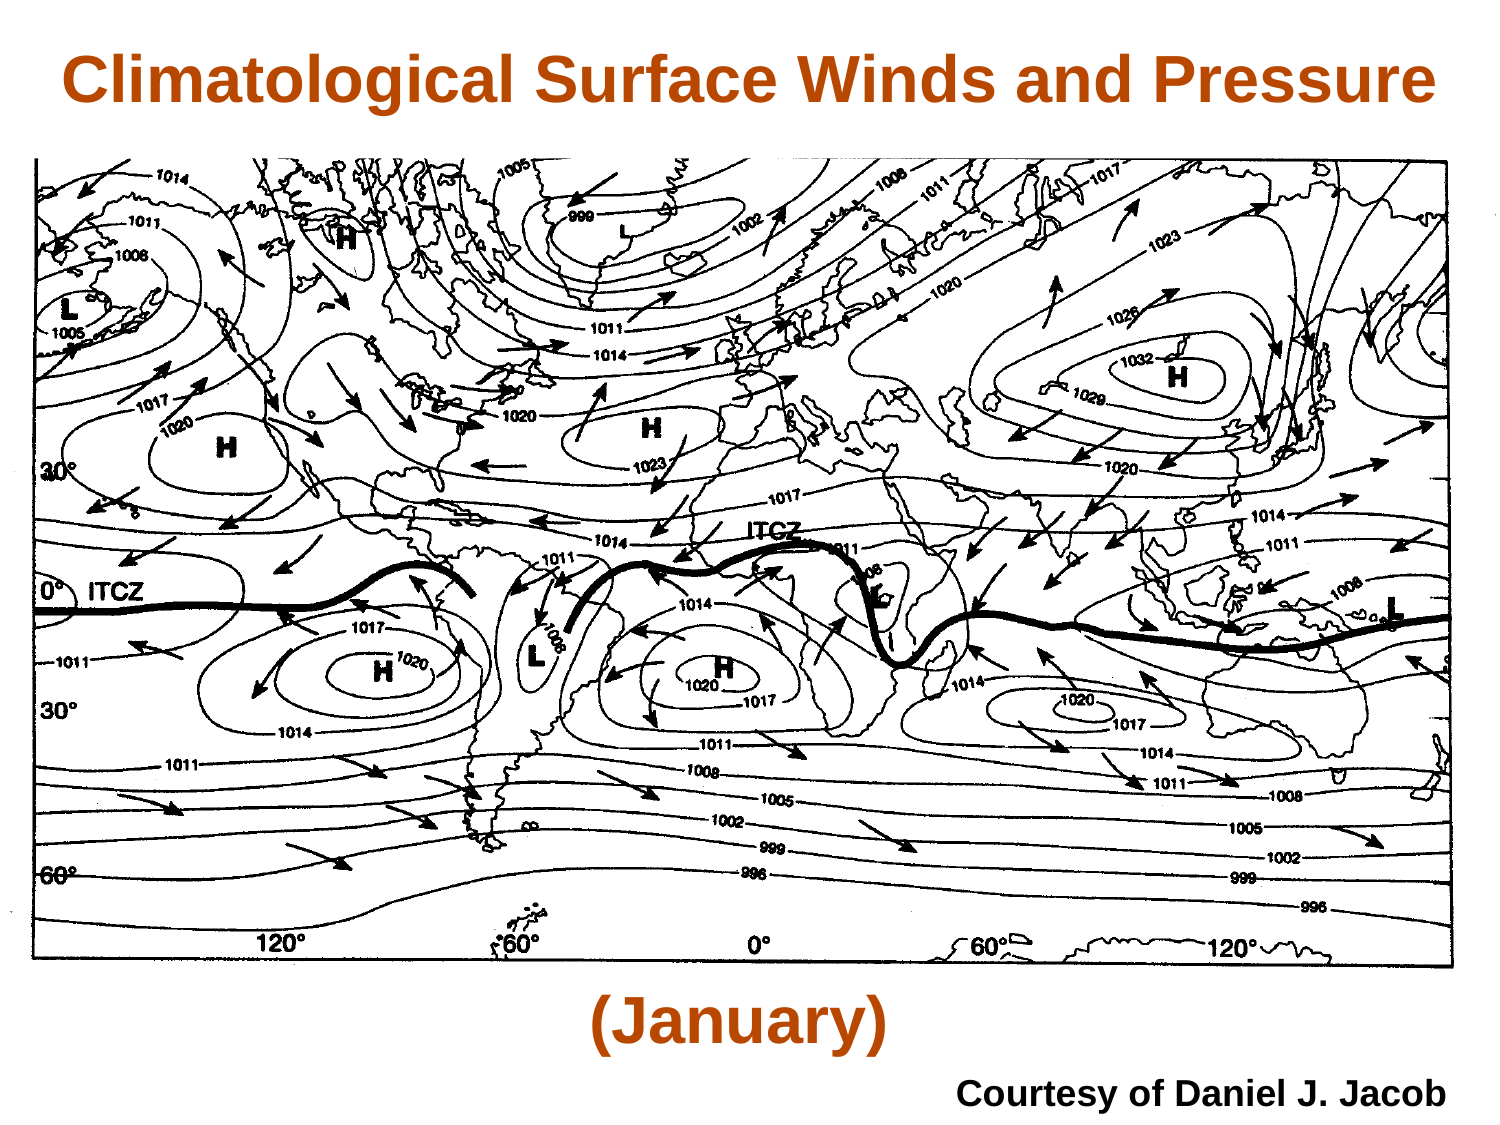

# CLIMATOLOGICAL SURFACE WINDS AND PRESSURES (January)
Climatological Surface Winds and Pressure
(January)
Courtesy of Daniel J. Jacob